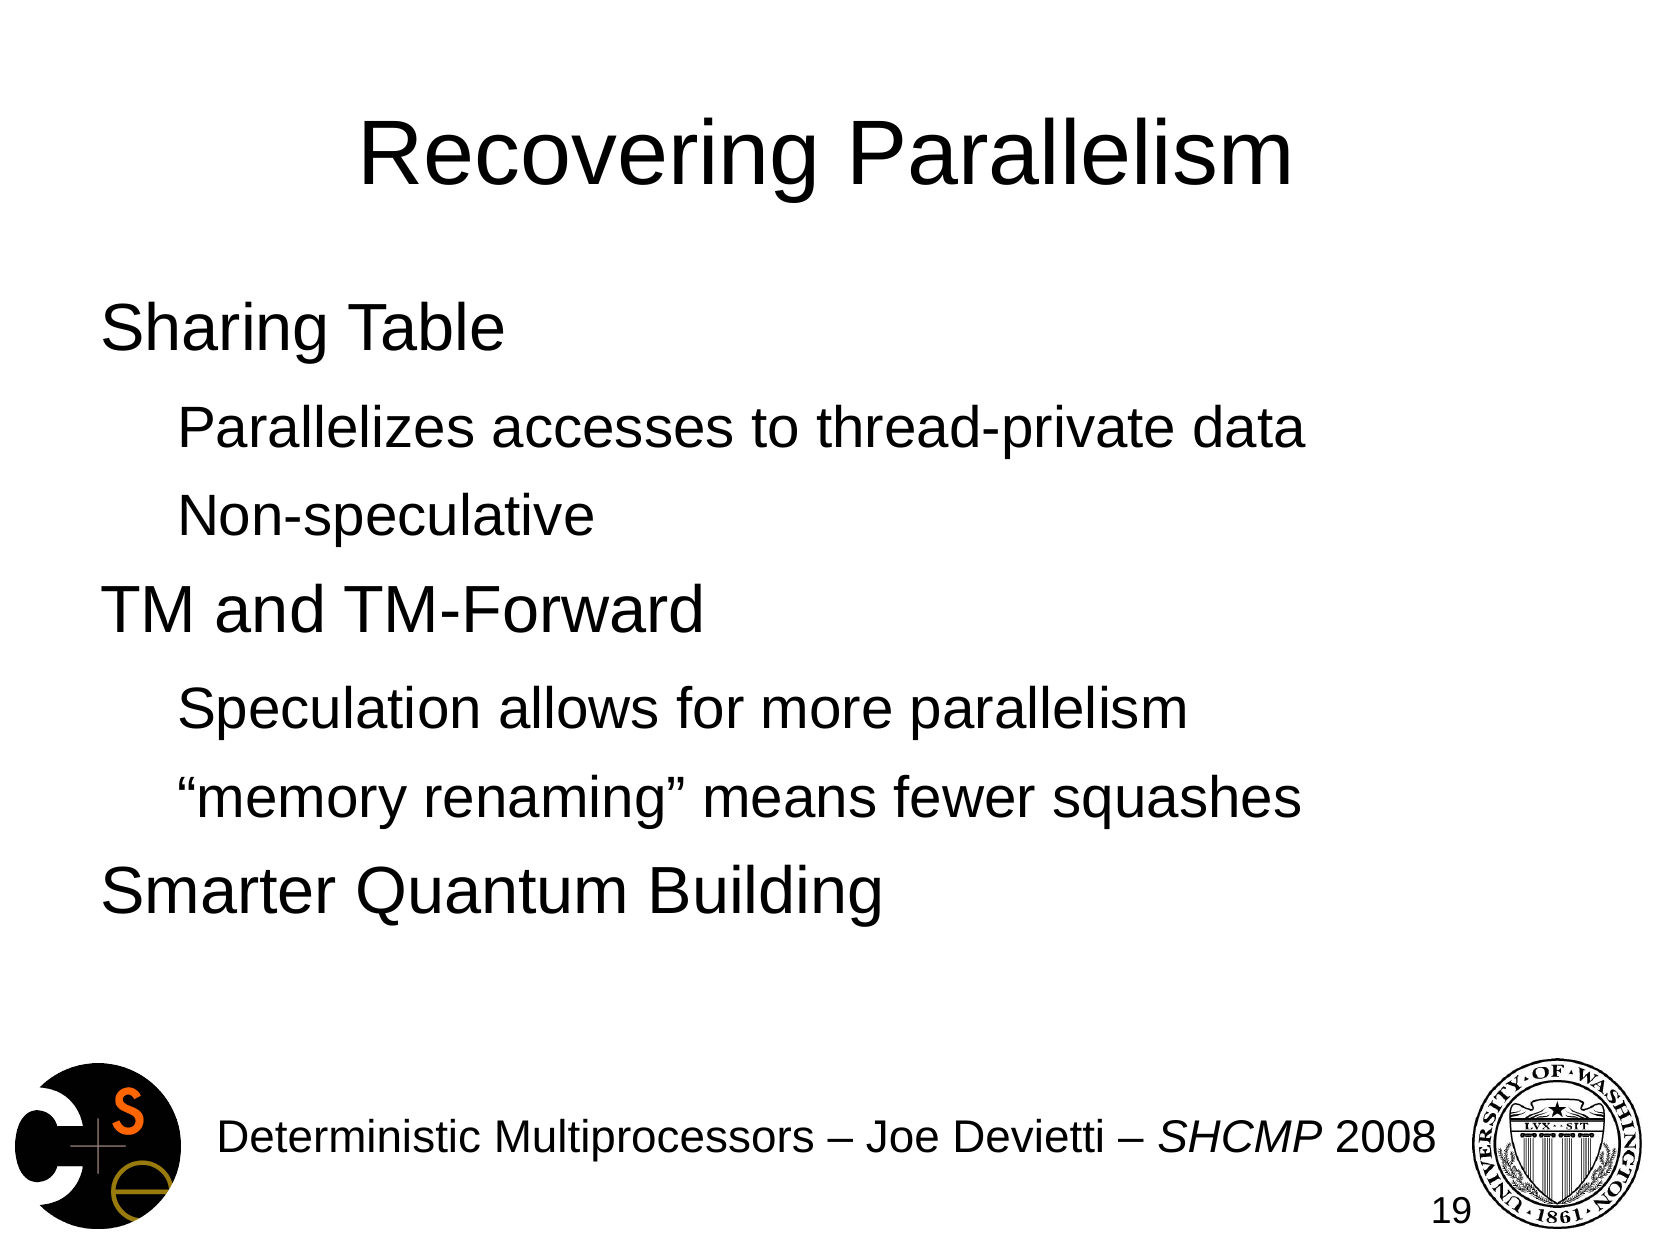

# Recovering Parallelism
Sharing Table
Parallelizes accesses to thread-private data
Non-speculative
TM and TM-Forward
Speculation allows for more parallelism
“memory renaming” means fewer squashes
Smarter Quantum Building
19